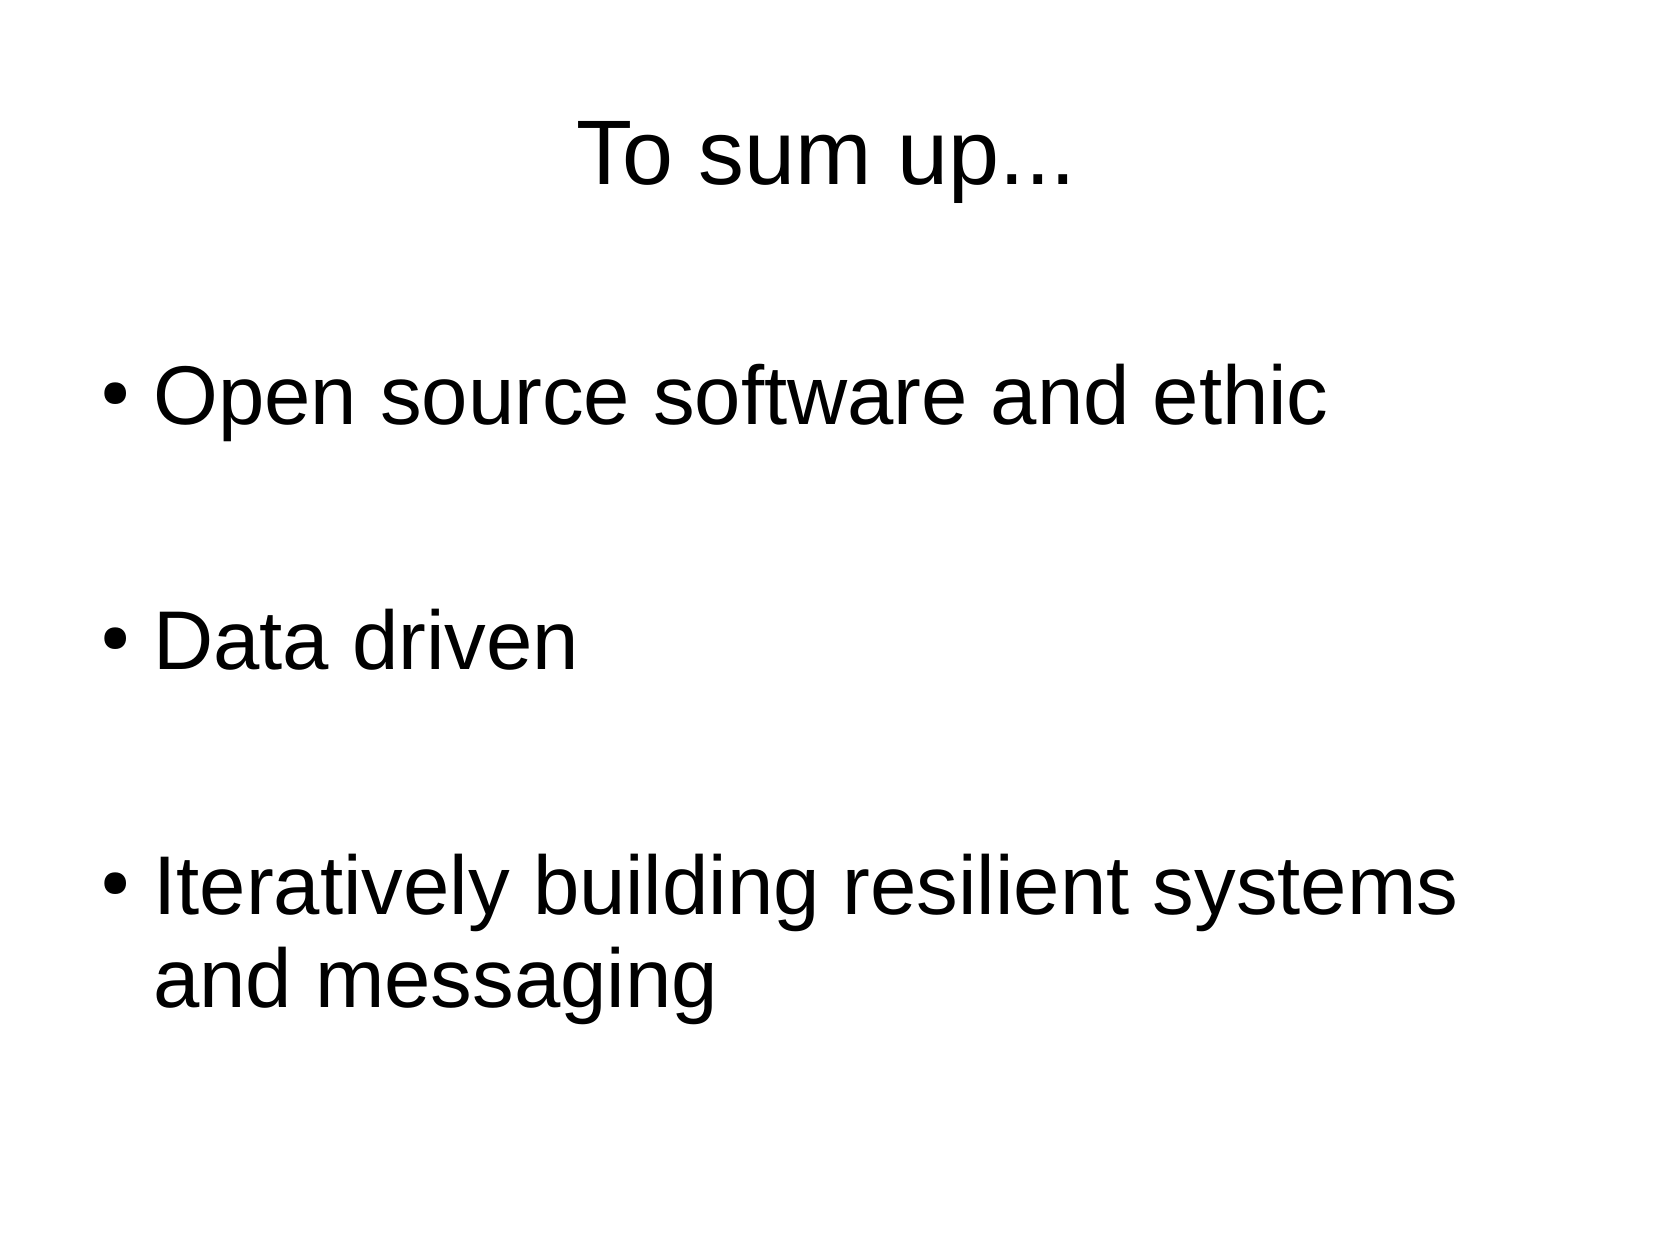

# To sum up...
Open source software and ethic
Data driven
Iteratively building resilient systems and messaging